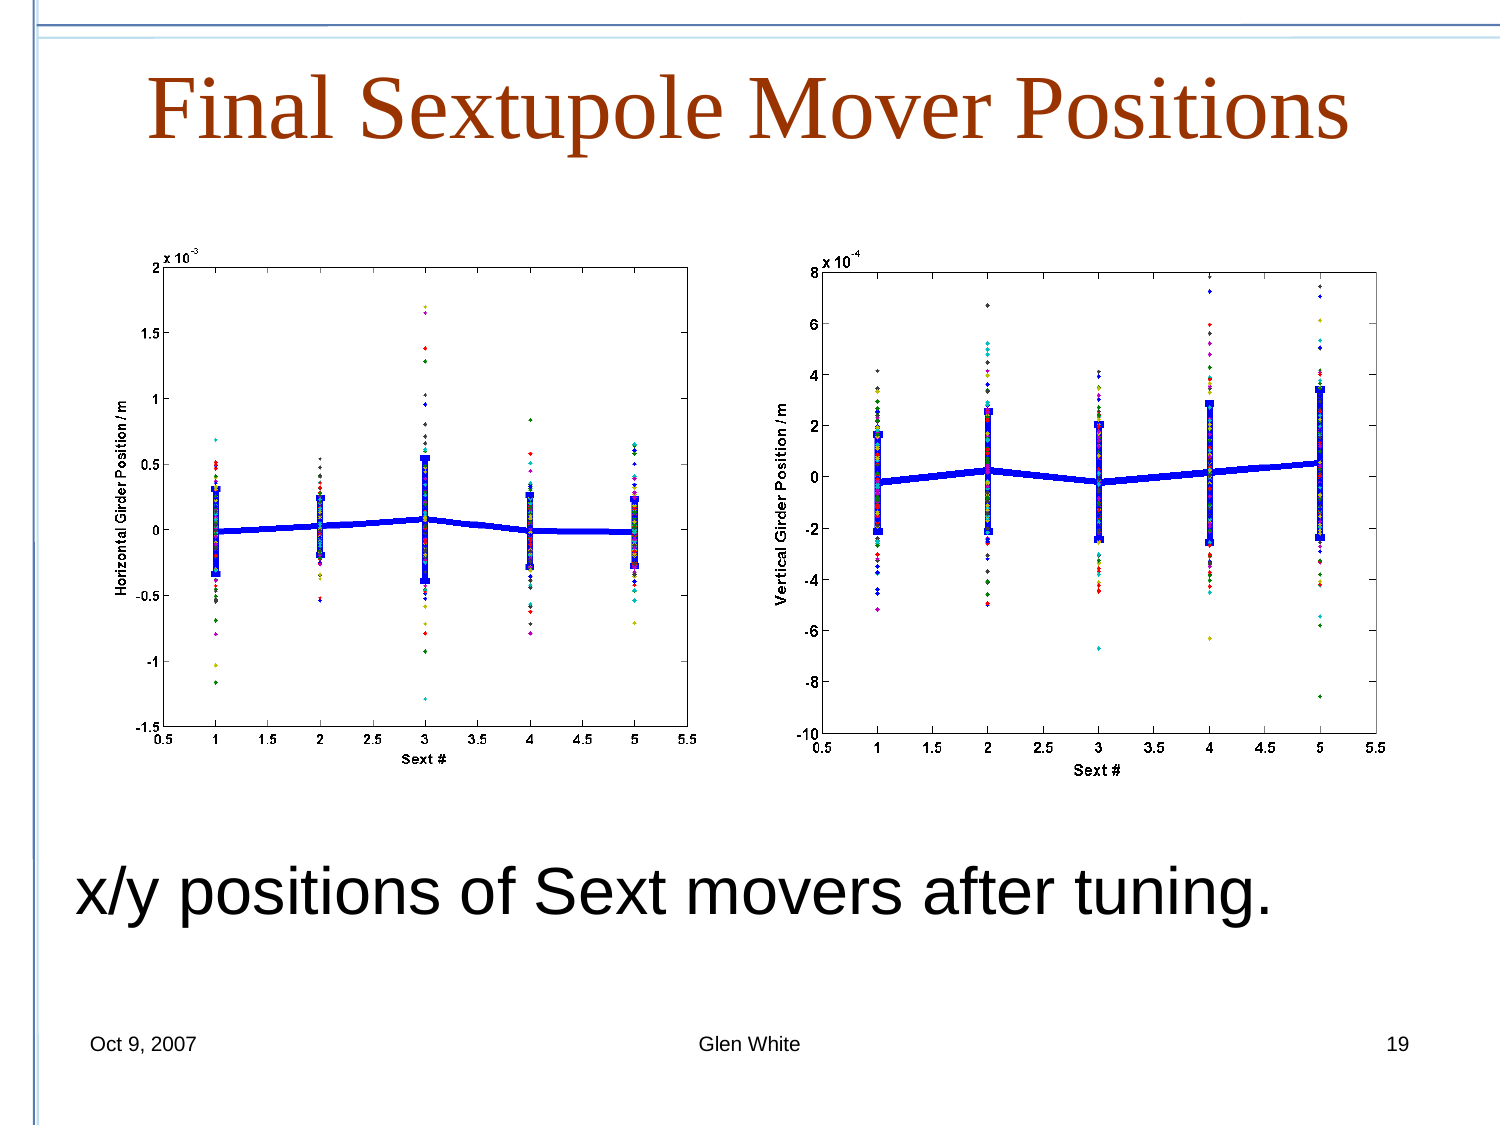

# Final Sextupole Mover Positions
x/y positions of Sext movers after tuning.
Glen White
19